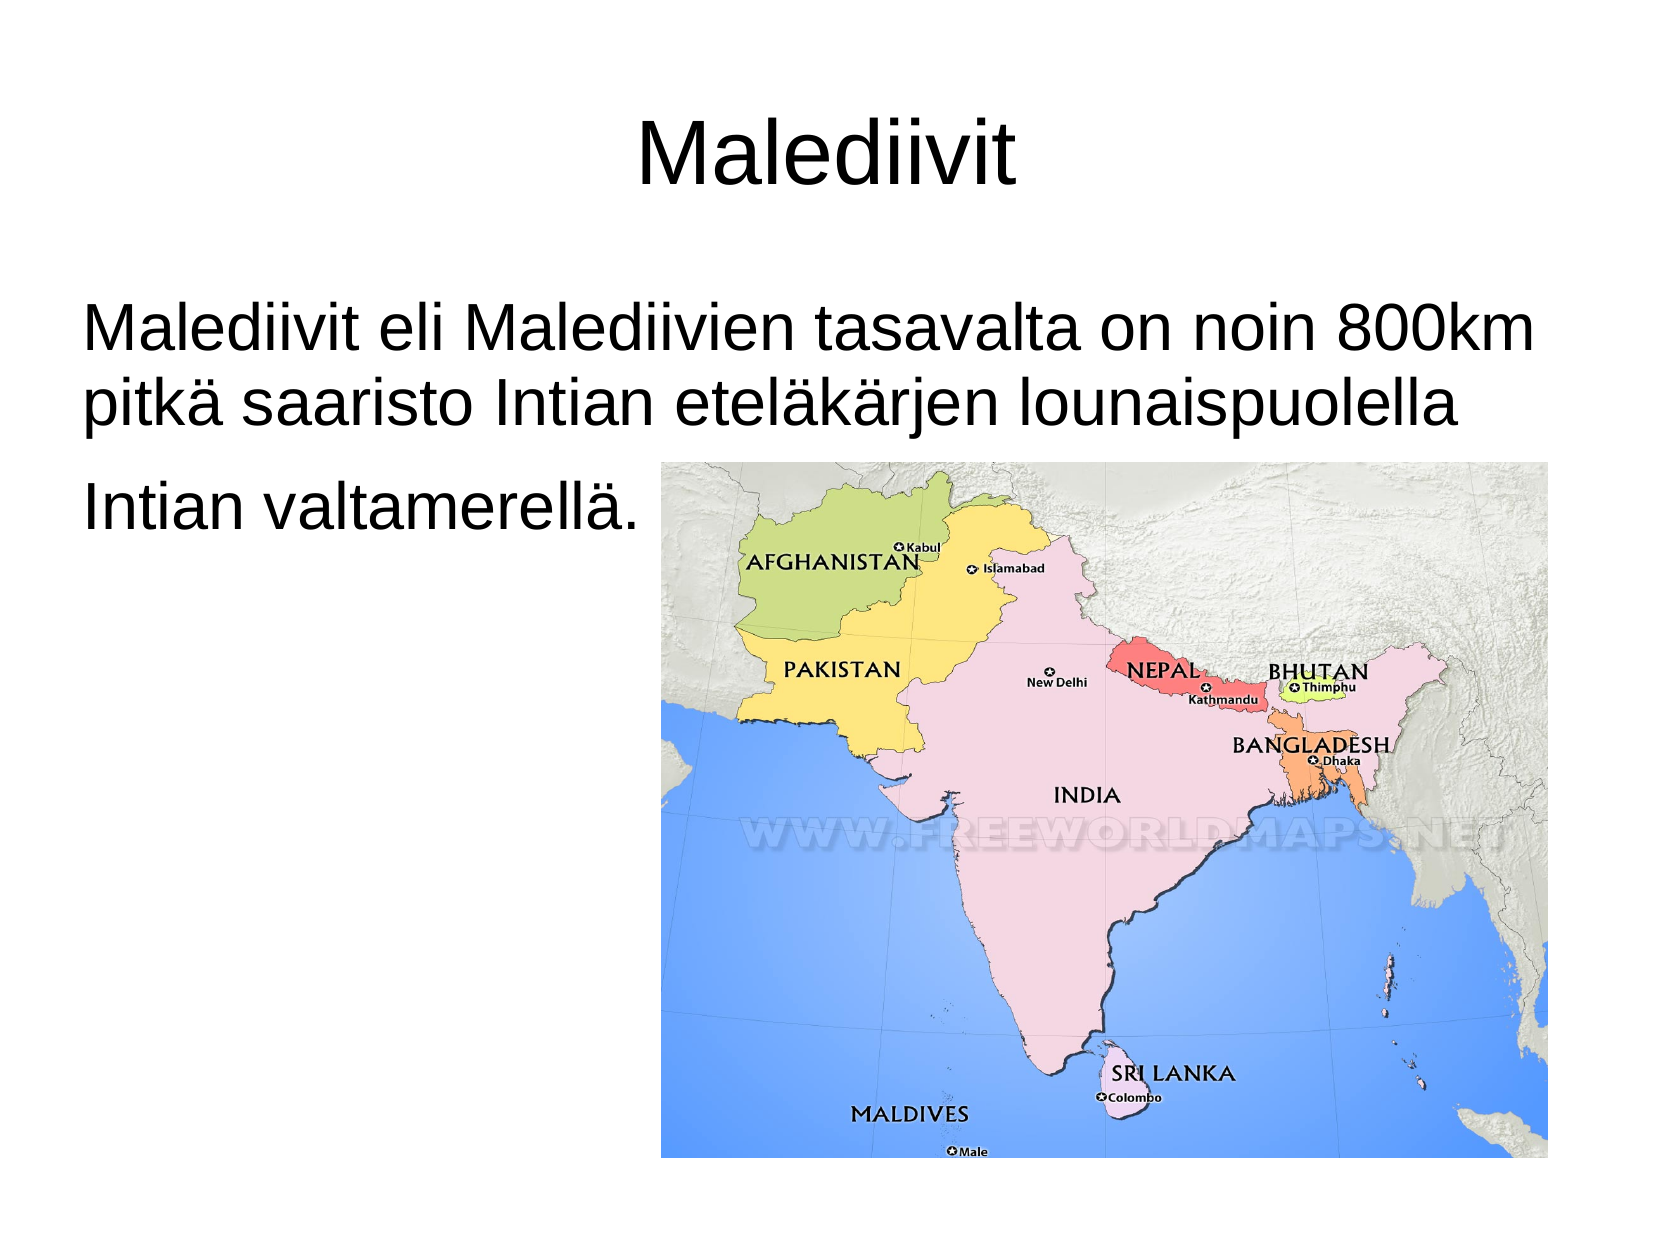

# Malediivit
Malediivit eli Malediivien tasavalta on noin 800km pitkä saaristo Intian eteläkärjen lounaispuolella
Intian valtamerellä.